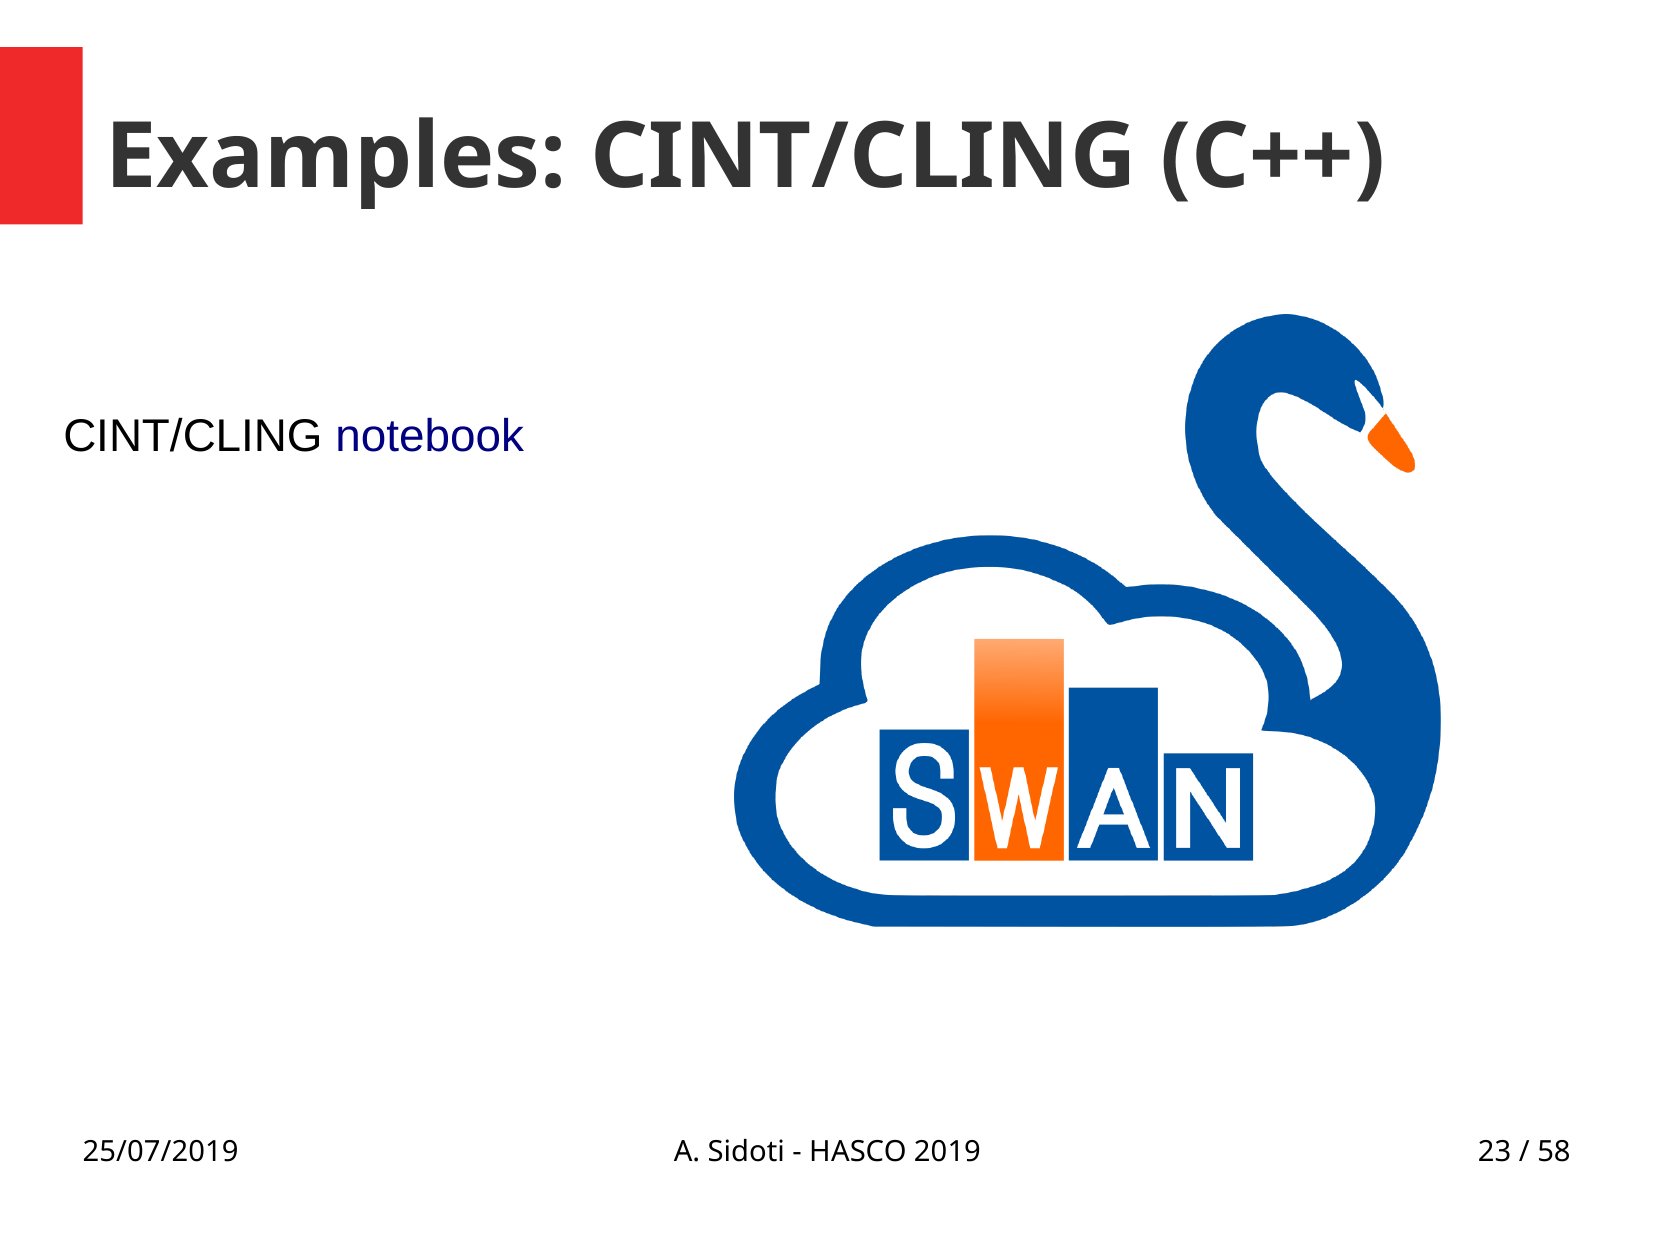

# Examples: CINT/CLING (C++)
CINT/CLING notebook
25/07/2019
A. Sidoti - HASCO 2019
23